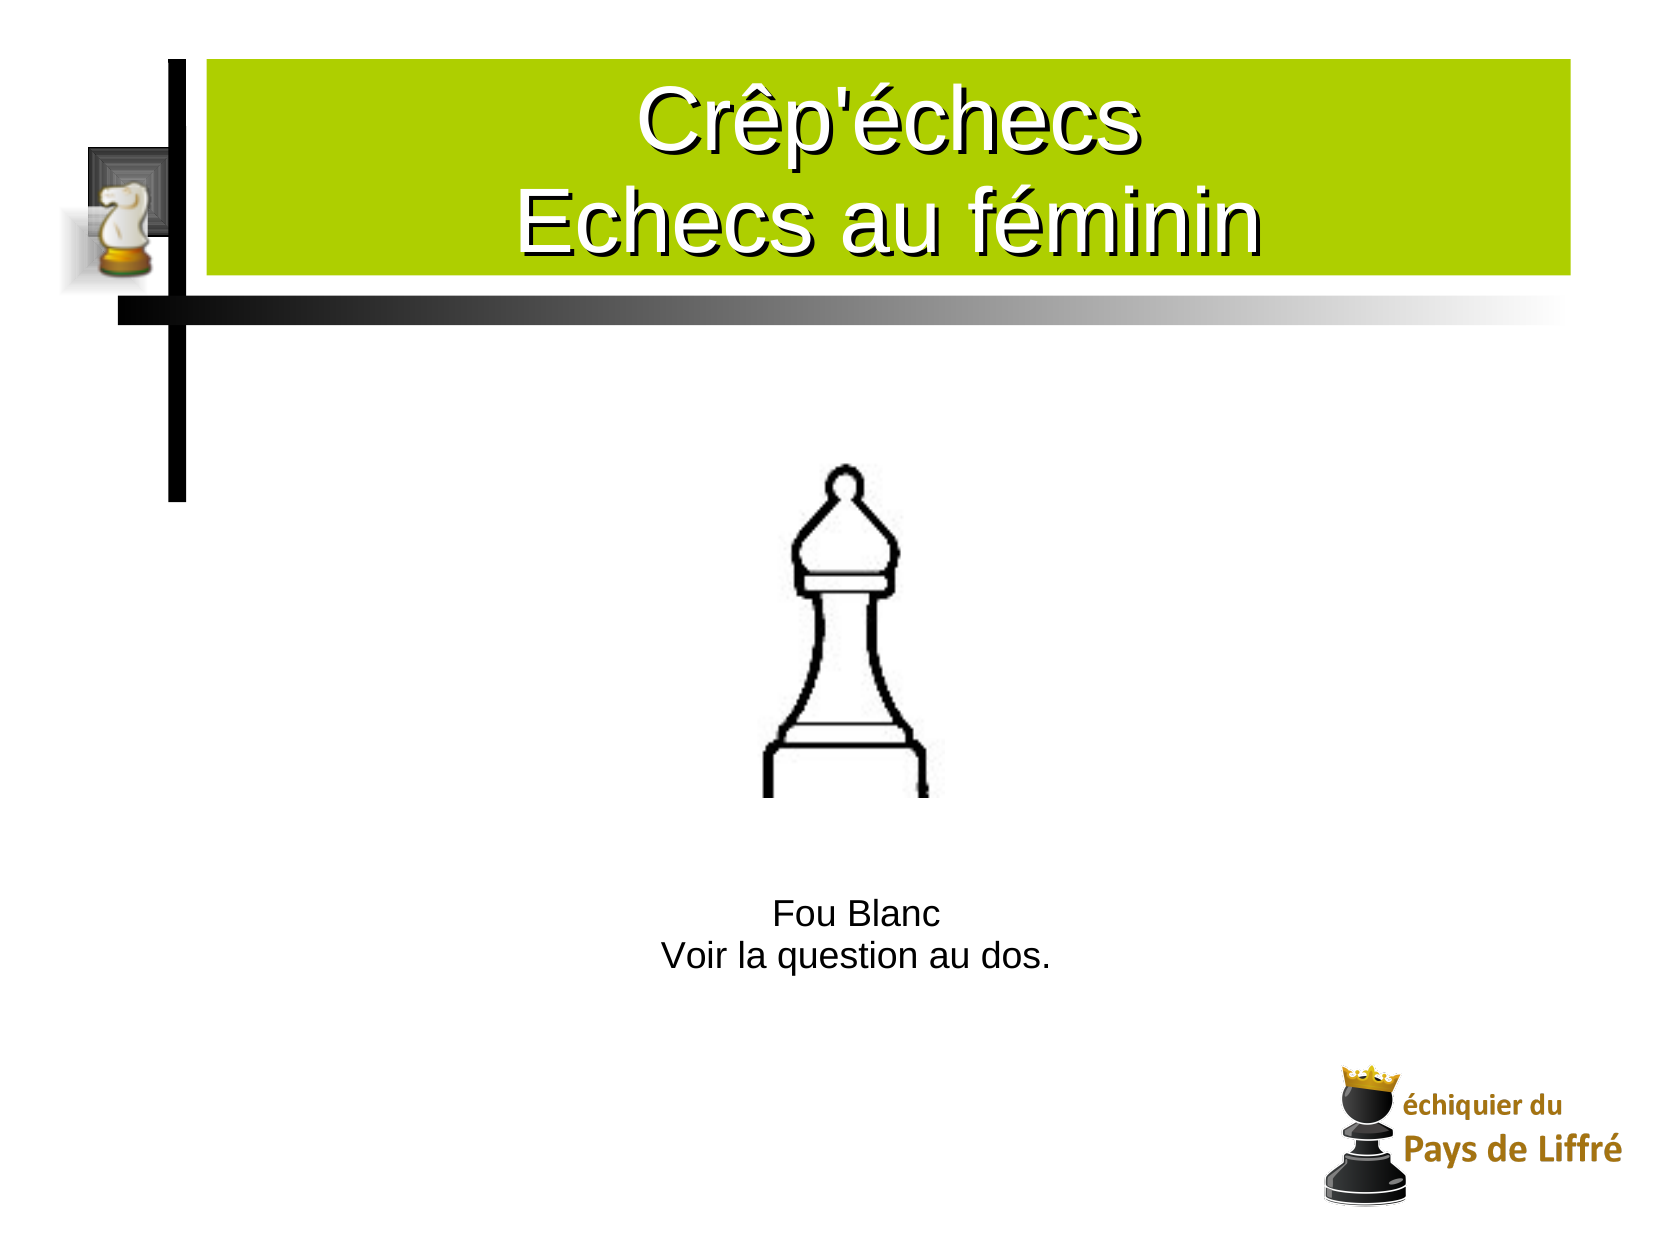

# Crêp'échecs Echecs au féminin
Fou Blanc
Voir la question au dos.